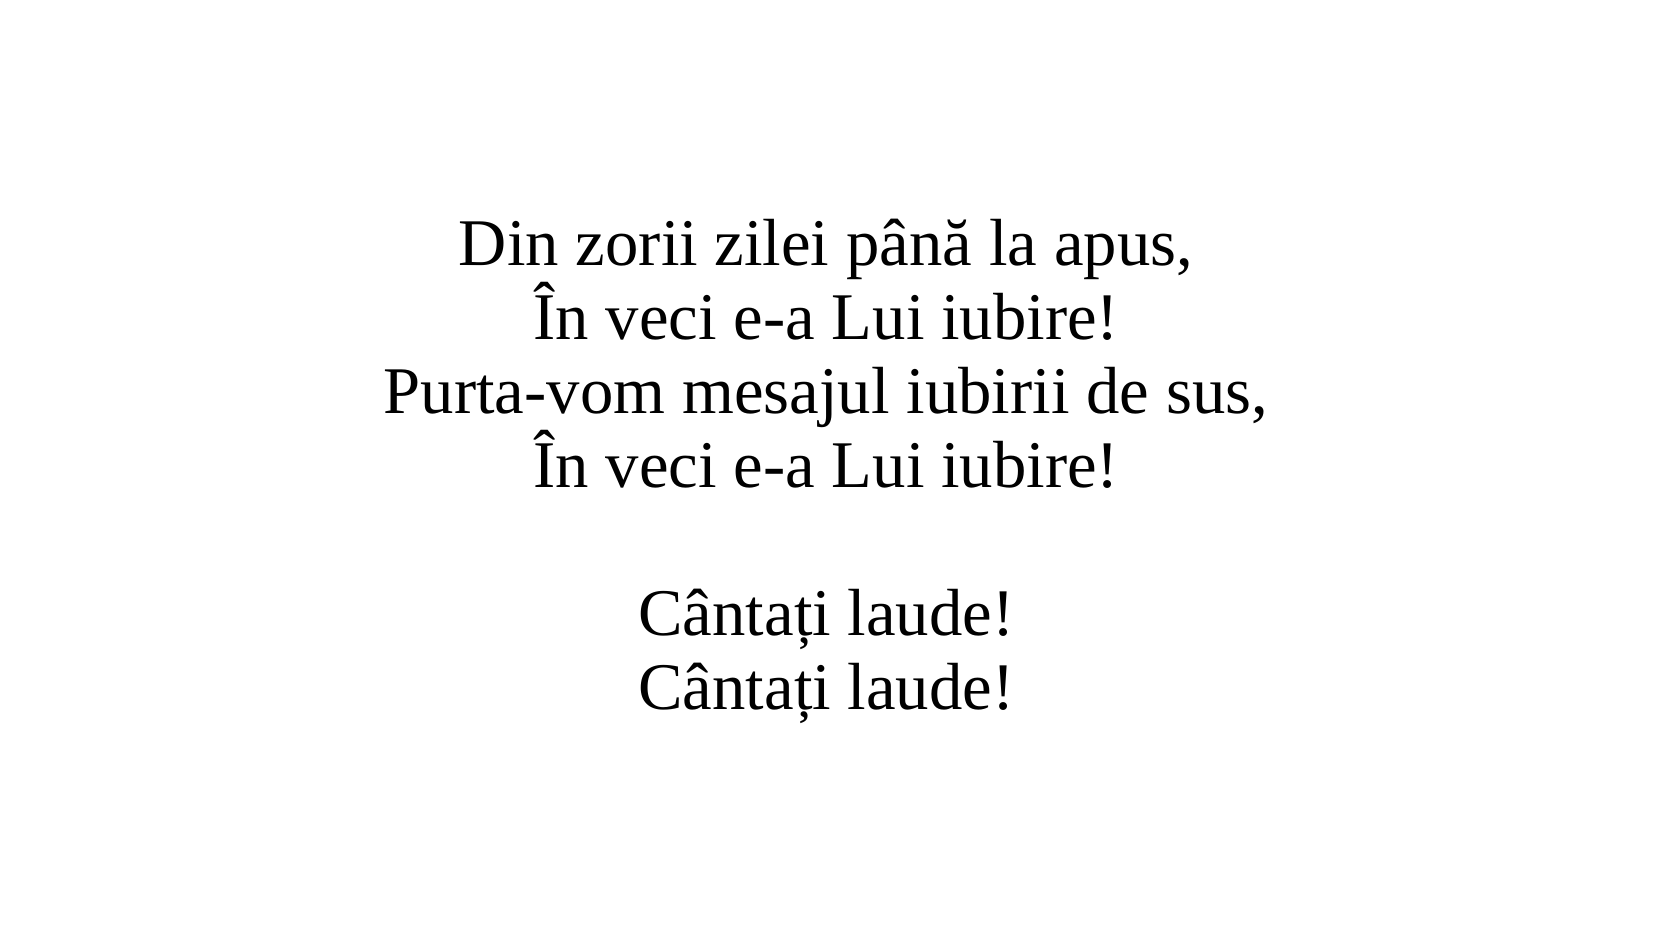

# Din zorii zilei până la apus,
În veci e-a Lui iubire!
Purta-vom mesajul iubirii de sus,
În veci e-a Lui iubire!
Cântați laude!
Cântați laude!